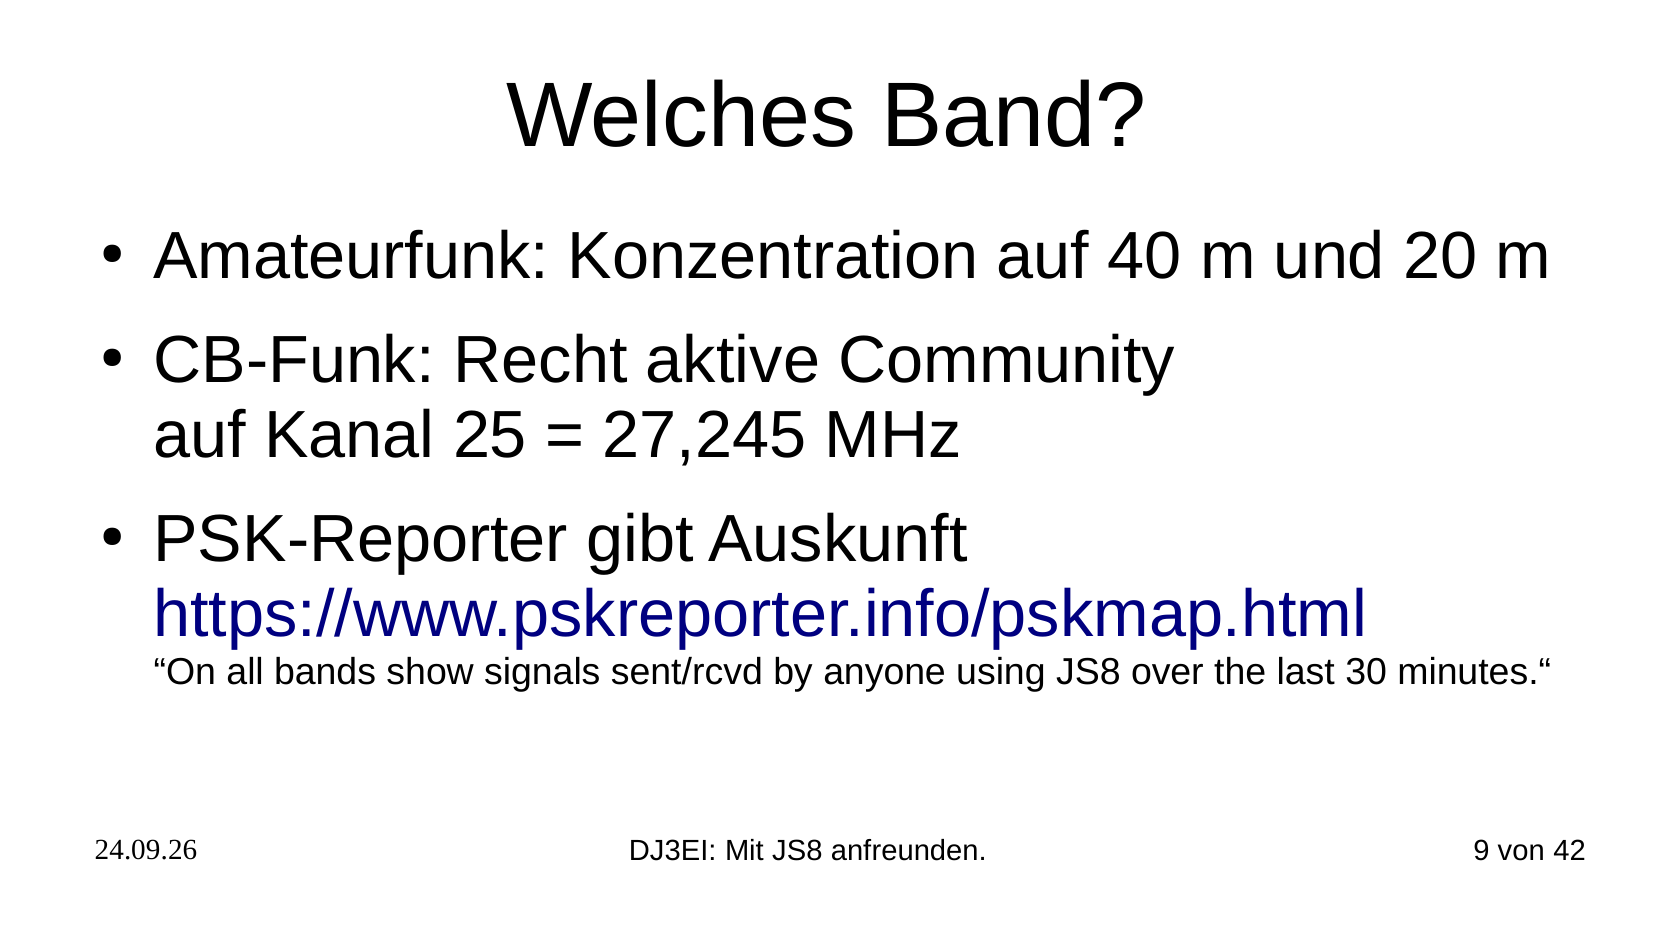

# Welches Band?
Amateurfunk: Konzentration auf 40 m und 20 m
CB-Funk: Recht aktive Community
auf Kanal 25 = 27,245 MHz
PSK-Reporter gibt Auskunft
https://www.pskreporter.info/pskmap.html
“On all bands show signals sent/rcvd by anyone using JS8 over the last 30 minutes.“
9